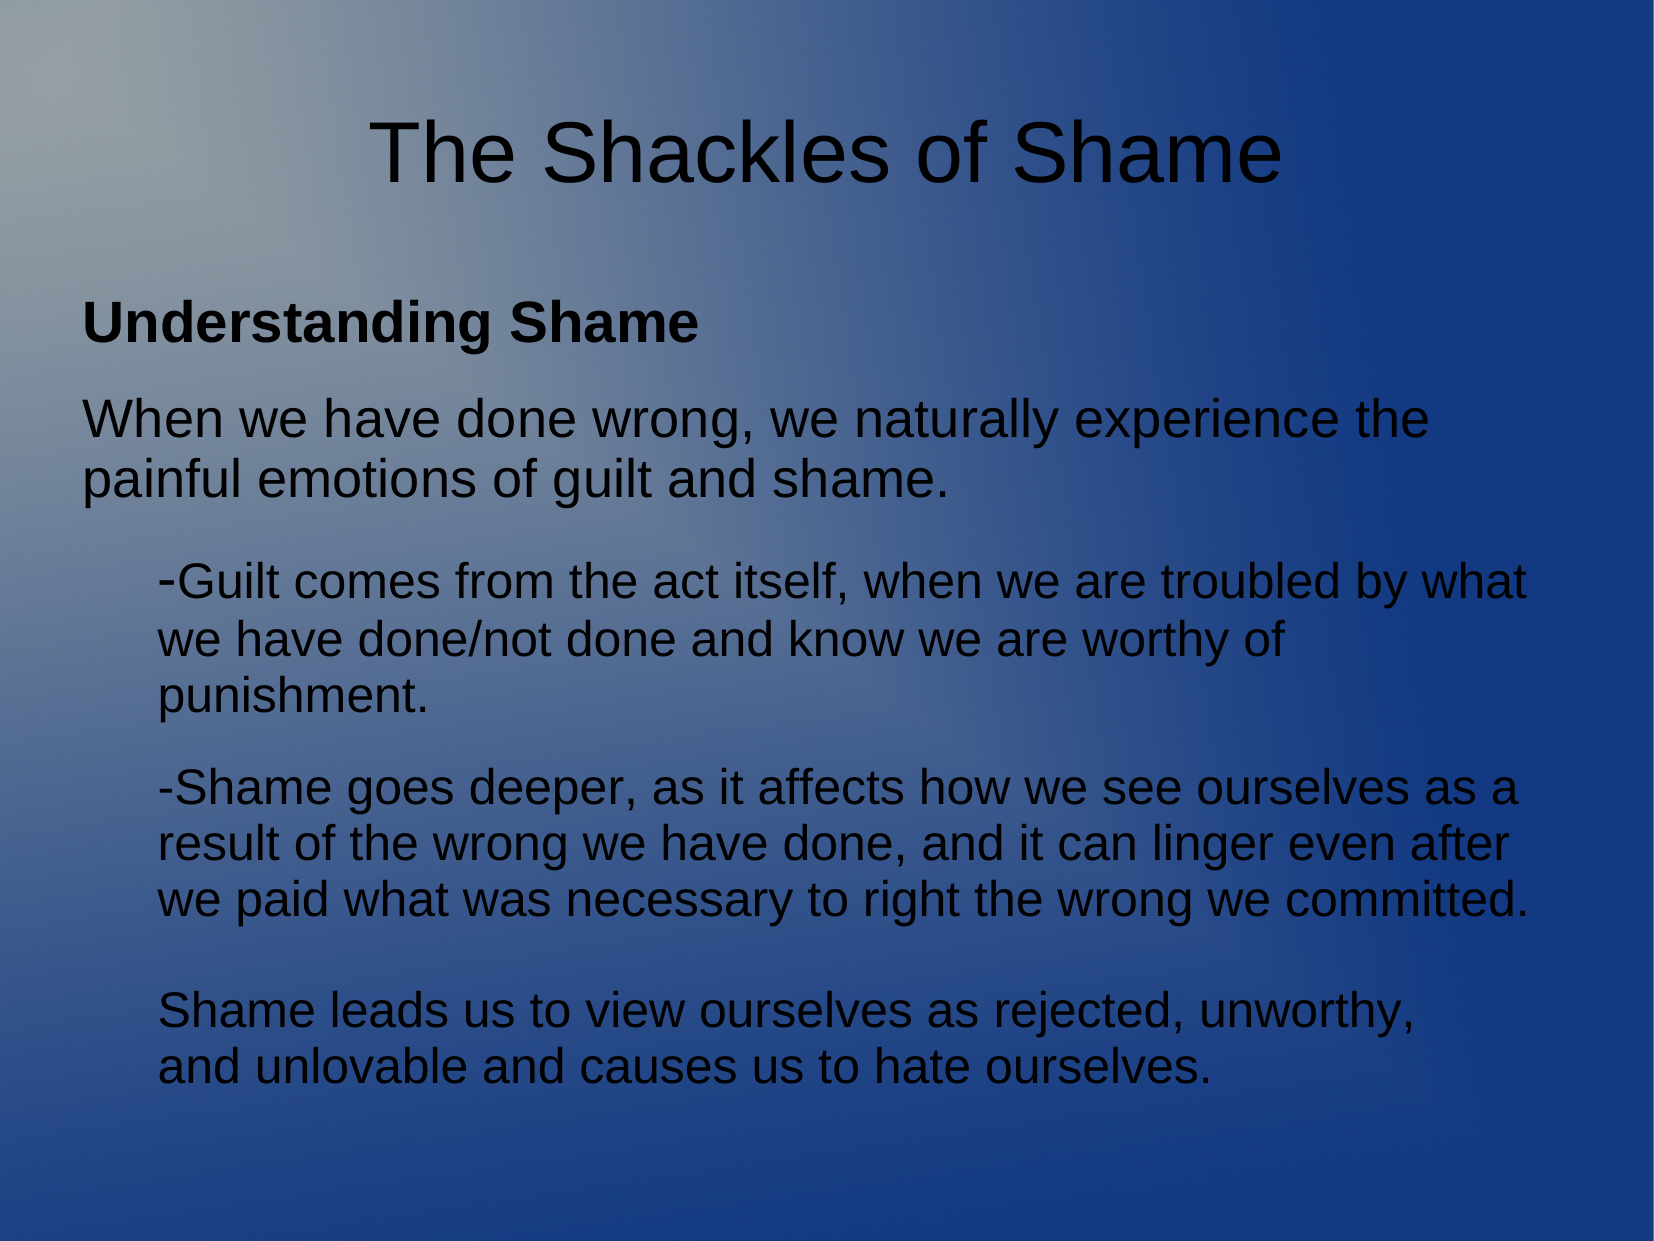

# The Shackles of Shame
Understanding Shame
When we have done wrong, we naturally experience the painful emotions of guilt and shame.
	-Guilt comes from the act itself, when we are troubled by what 	we have done/not done and know we are worthy of 				punishment.
	-Shame goes deeper, as it affects how we see ourselves as a 	result of the wrong we have done, and it can linger even after 	we paid what was necessary to right the wrong we committed.
	Shame leads us to view ourselves as rejected, unworthy, 			and unlovable and causes us to hate ourselves.